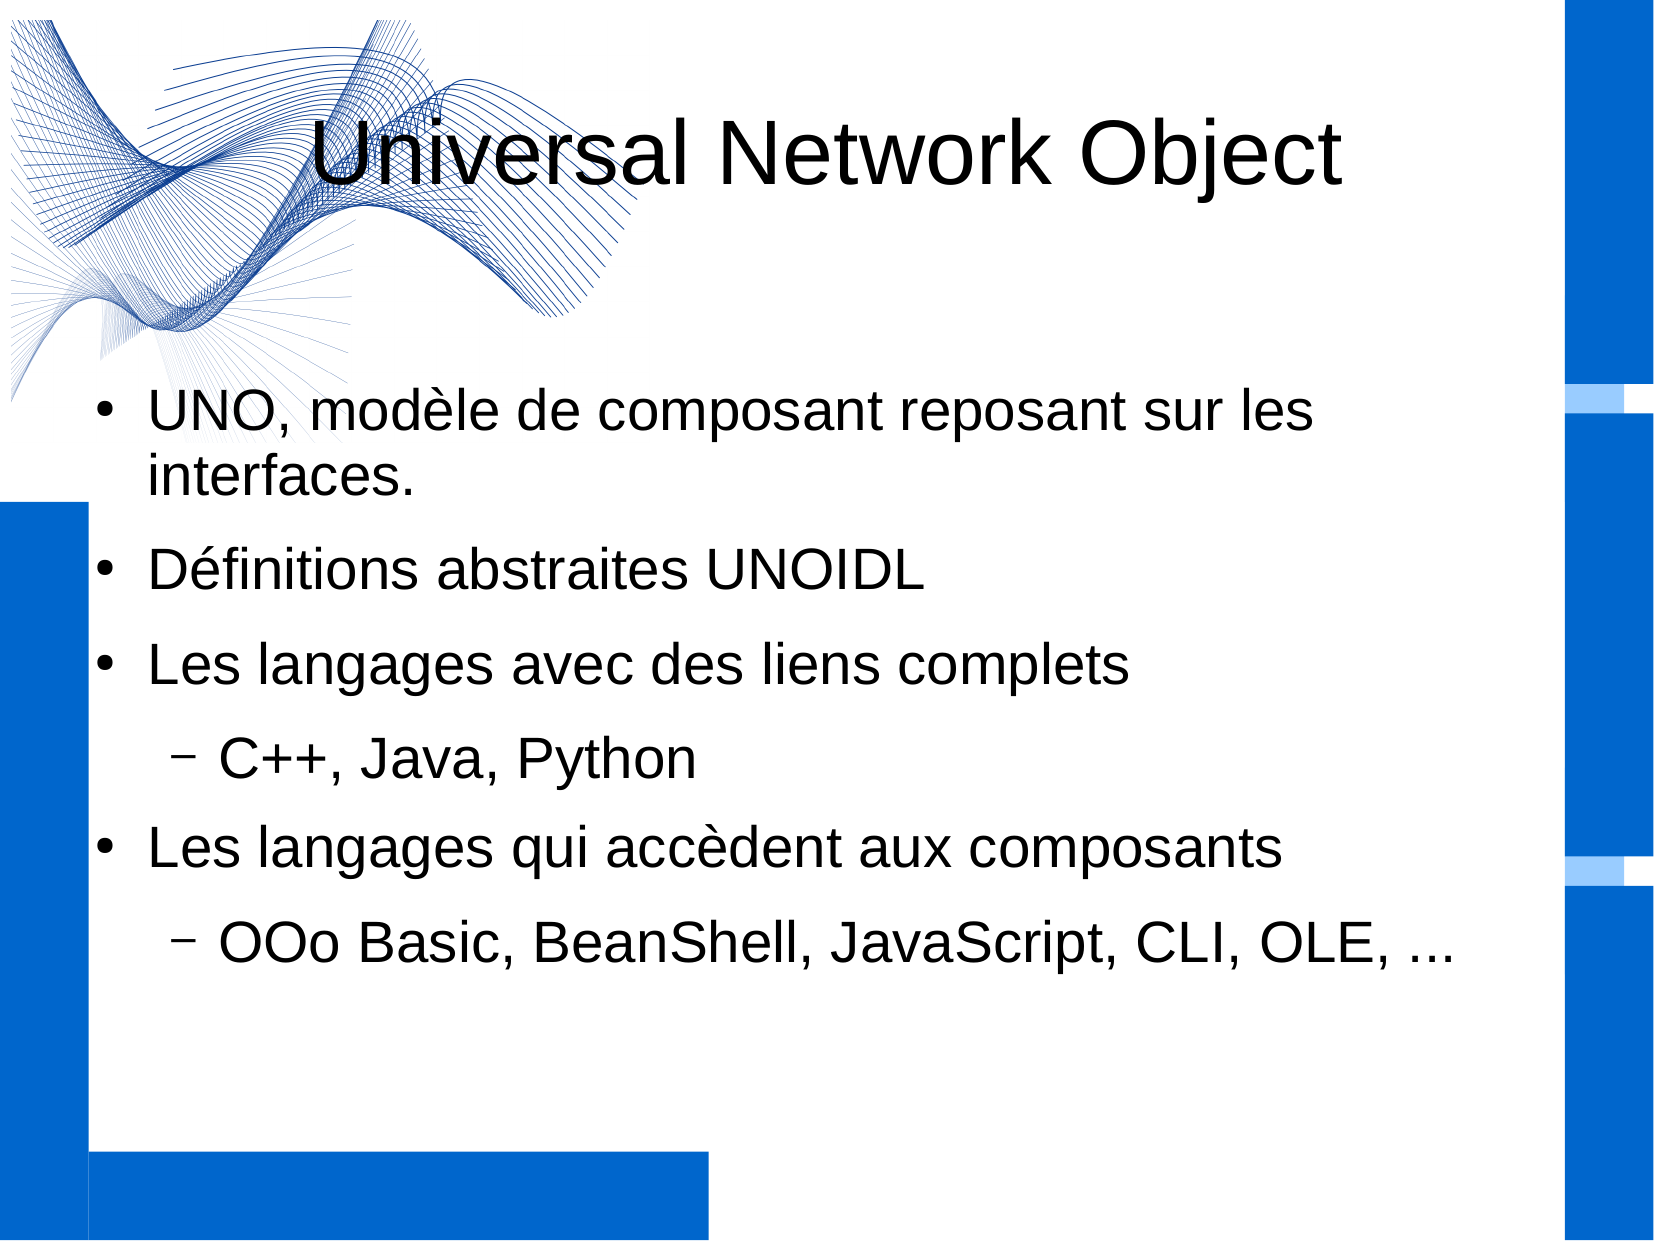

# Universal Network Object
UNO, modèle de composant reposant sur les interfaces.
Définitions abstraites UNOIDL
Les langages avec des liens complets
C++, Java, Python
Les langages qui accèdent aux composants
OOo Basic, BeanShell, JavaScript, CLI, OLE, ...